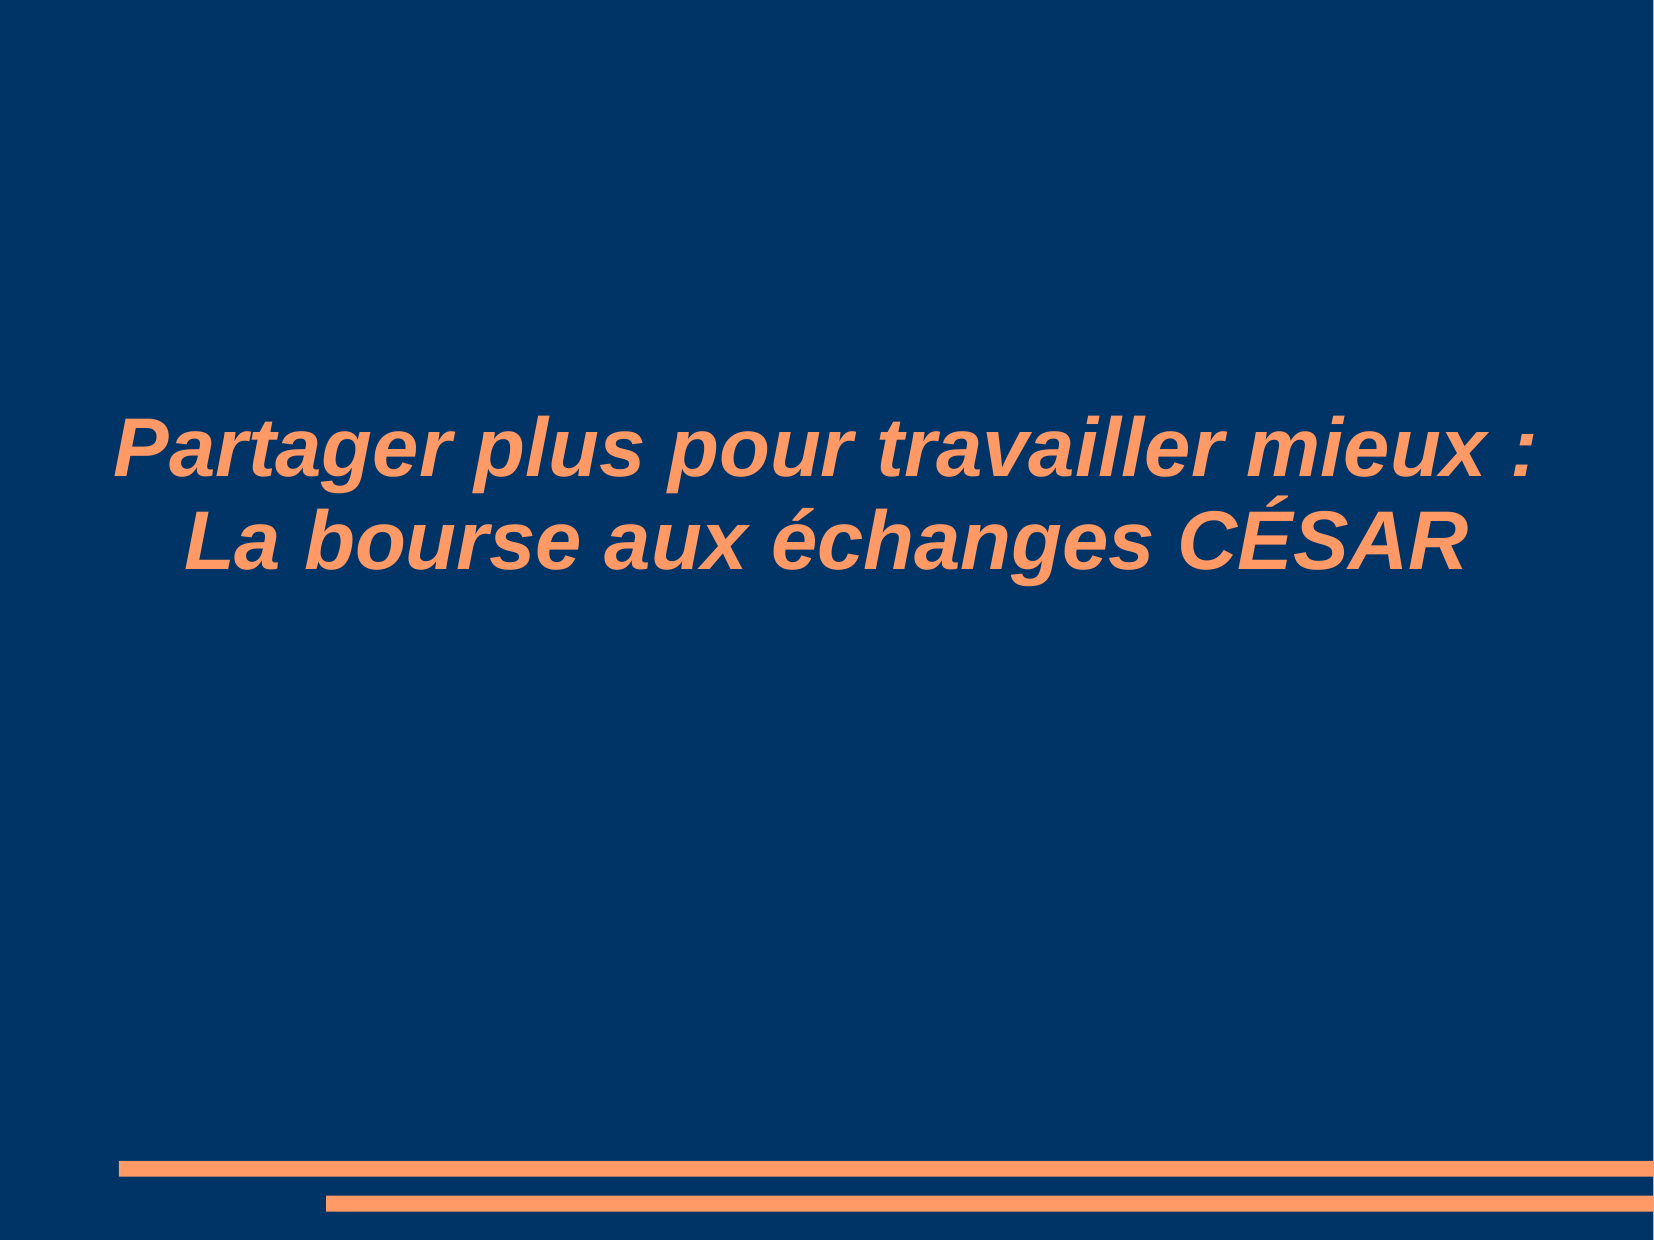

# Partager plus pour travailler mieux : La bourse aux échanges CÉSAR